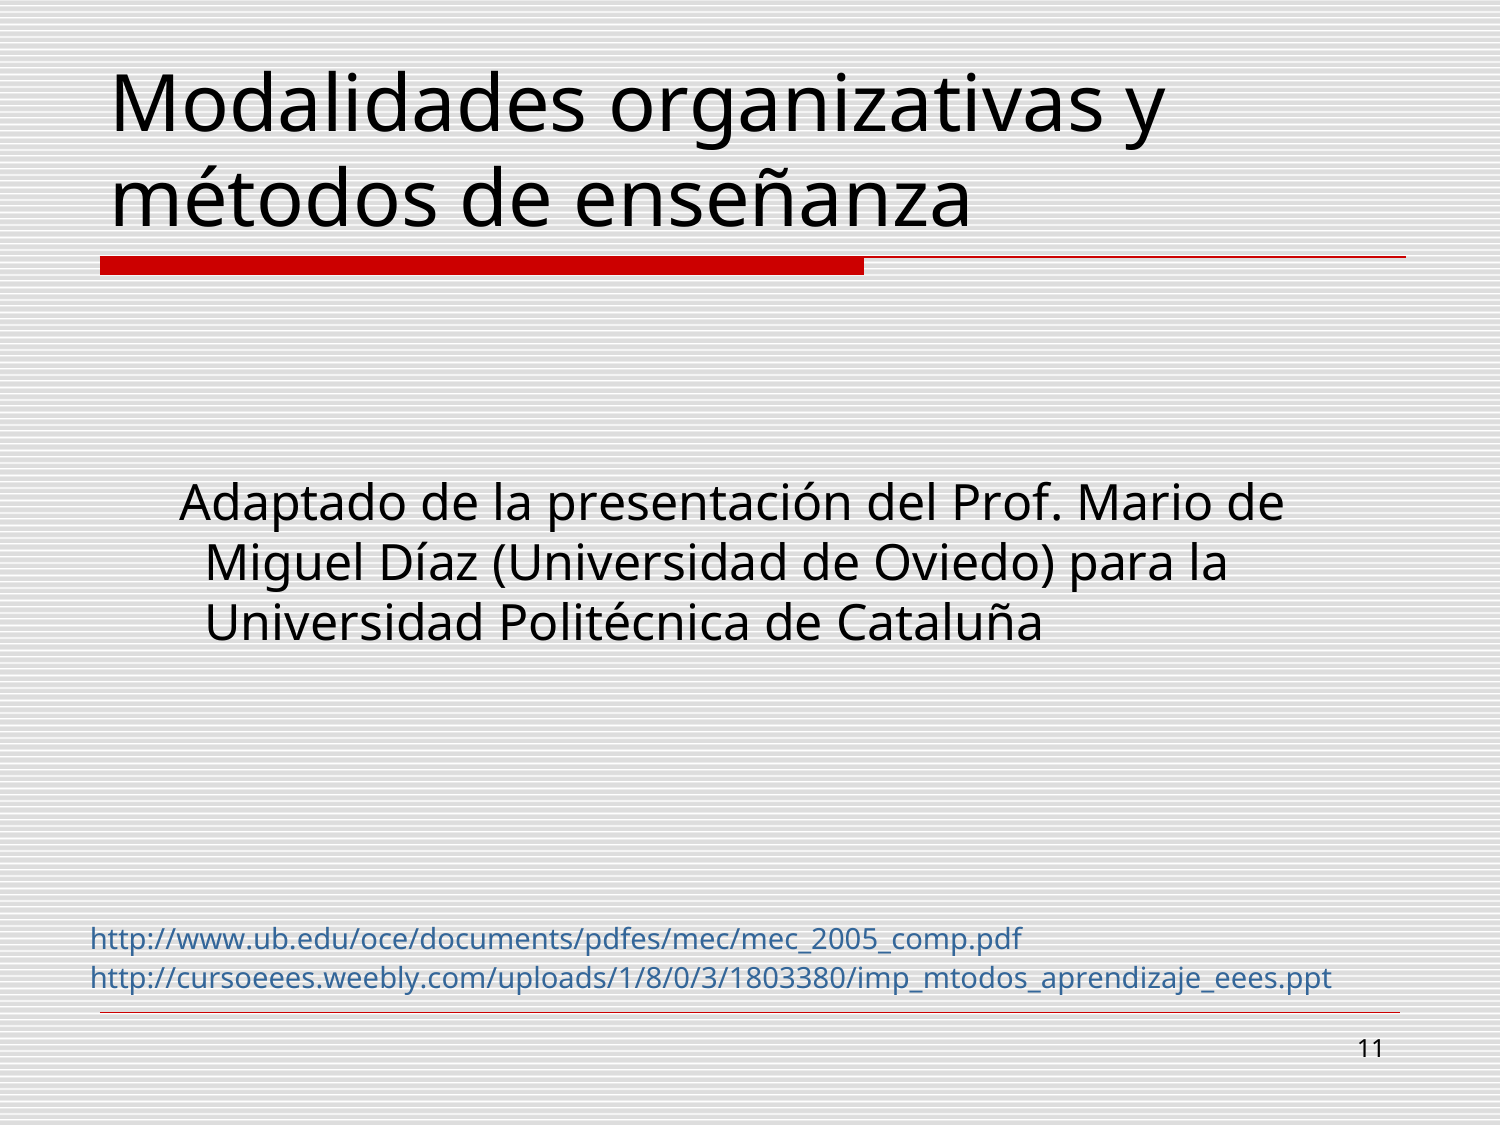

# Modalidades organizativas y métodos de enseñanza
 Adaptado de la presentación del Prof. Mario de Miguel Díaz (Universidad de Oviedo) para la Universidad Politécnica de Cataluña
http://www.ub.edu/oce/documents/pdfes/mec/mec_2005_comp.pdf
http://cursoeees.weebly.com/uploads/1/8/0/3/1803380/imp_mtodos_aprendizaje_eees.ppt